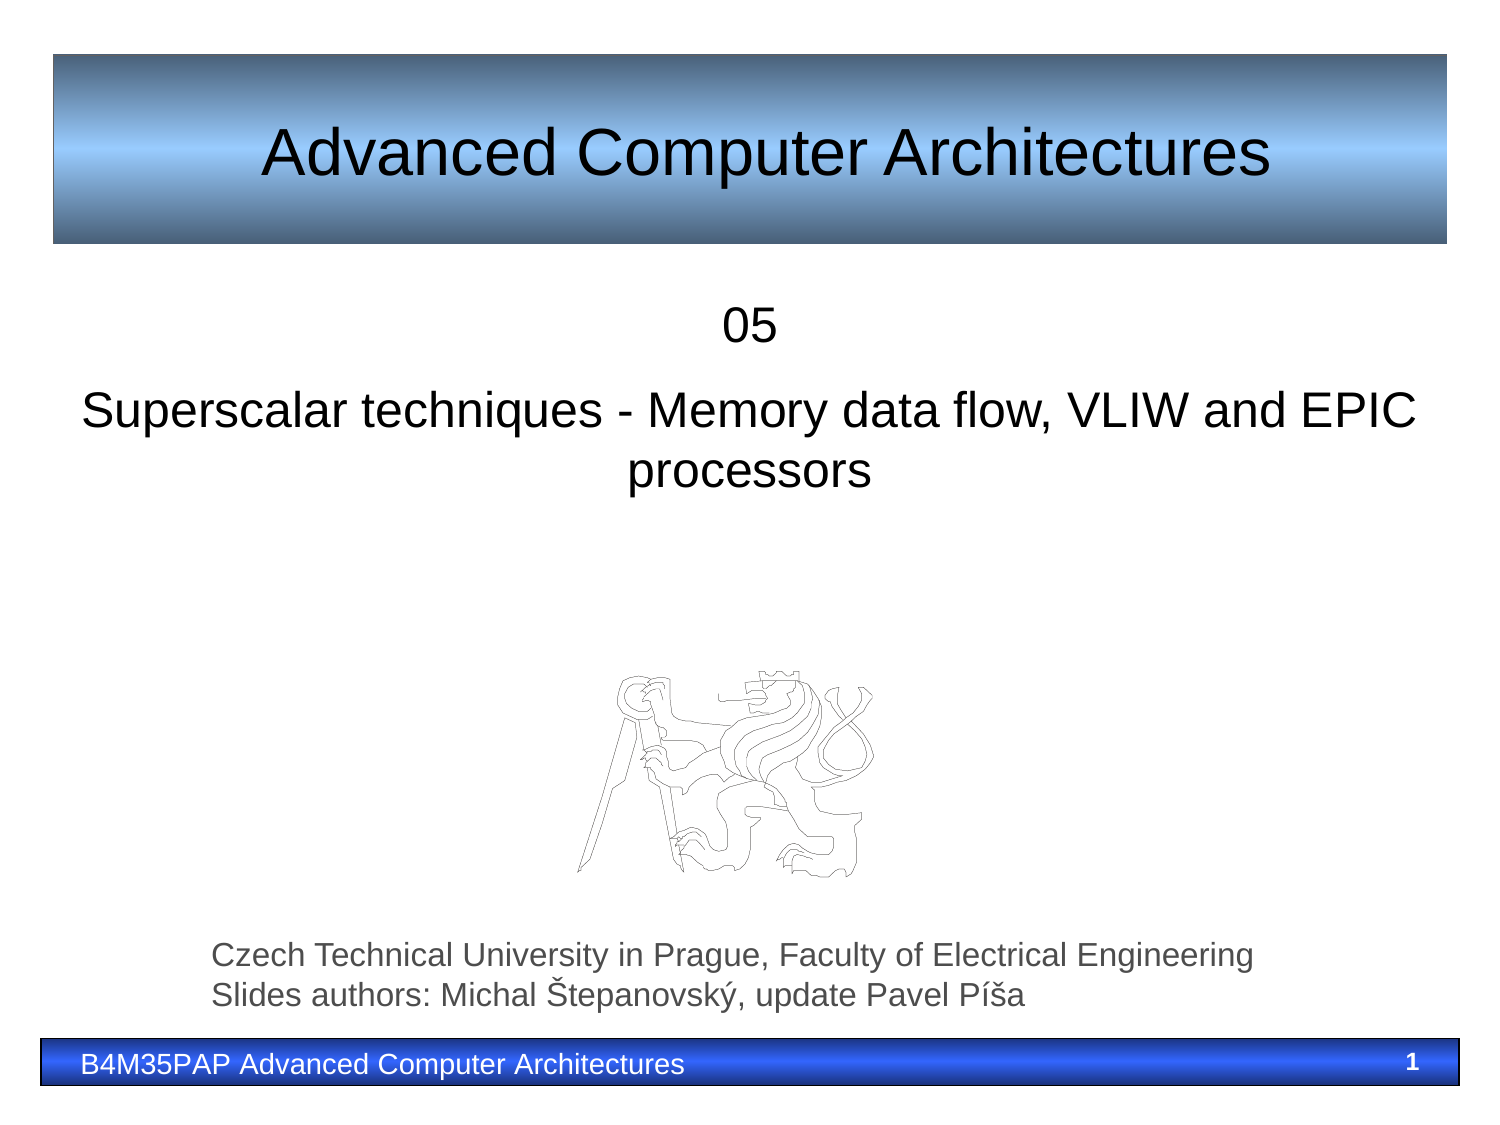

Advanced Computer Architectures
05
Superscalar techniques - Memory data flow, VLIW and EPIC processors
Czech Technical University in Prague, Faculty of Electrical Engineering
Slides authors: Michal Štepanovský, update Pavel Píša